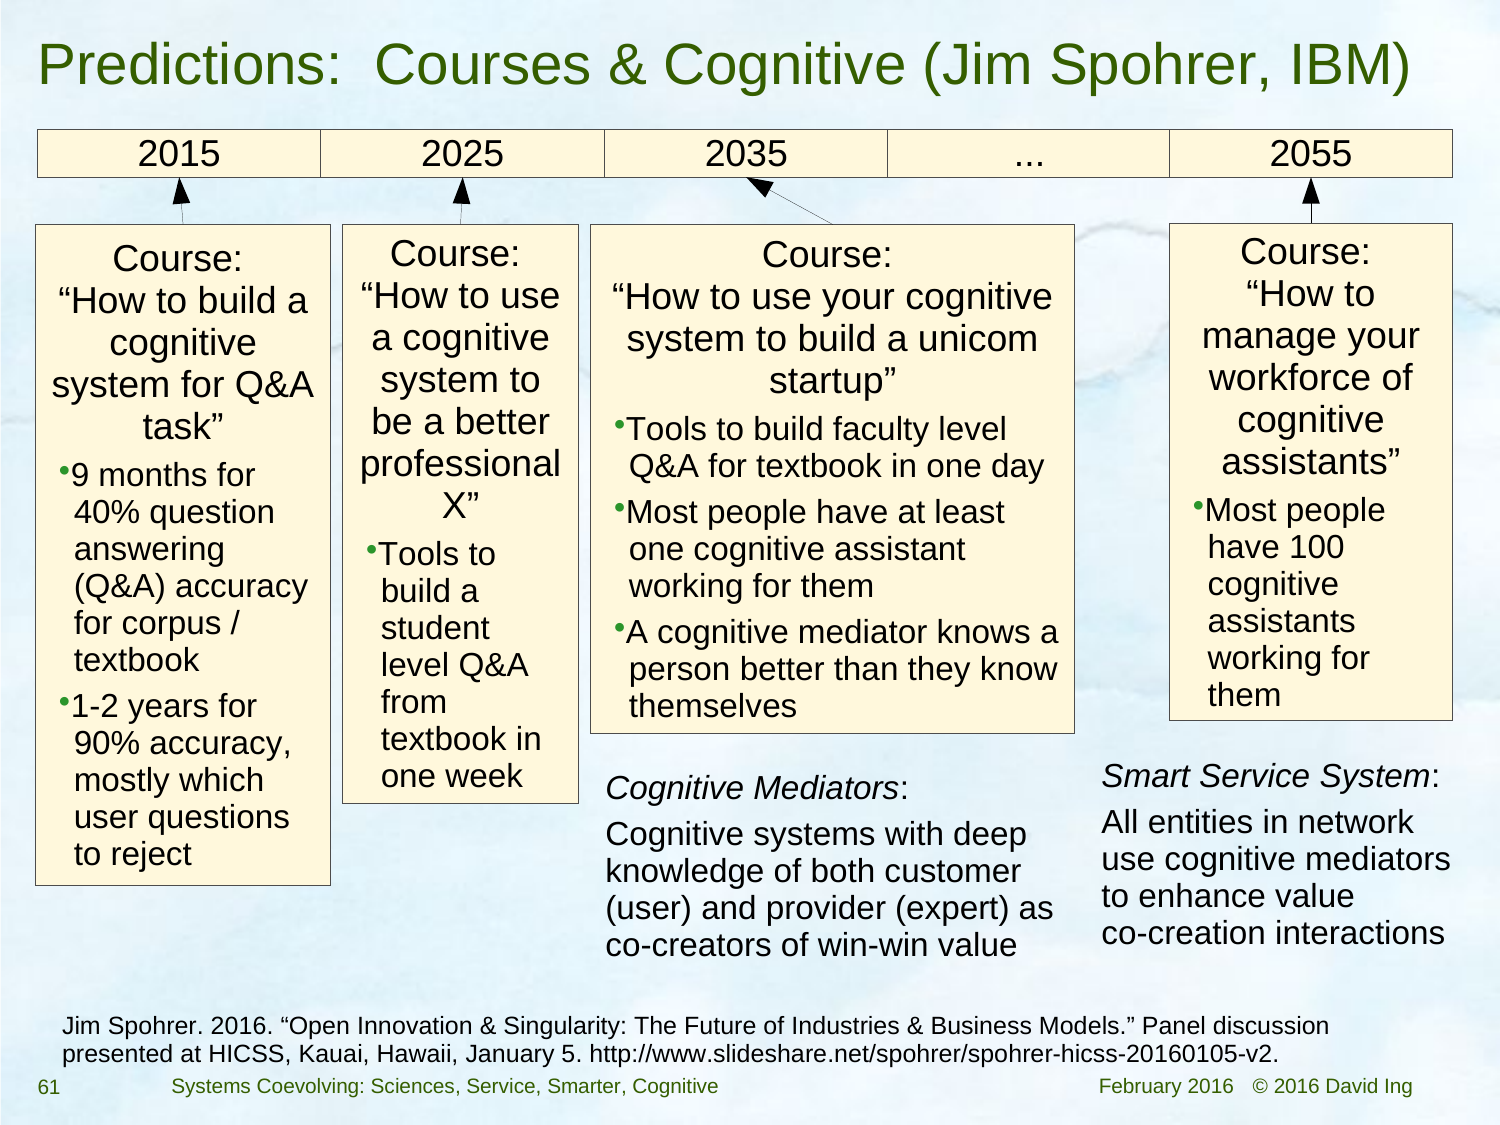

# Predictions: Courses & Cognitive (Jim Spohrer, IBM)
2015
2025
2035
...
2055
Course:
“How to manage your workforce of cognitive assistants”
Most people have 100 cognitive assistants working for them
Course:
“How to build a cognitive system for Q&A task”
9 months for 40% question answering (Q&A) accuracy for corpus / textbook
1-2 years for 90% accuracy, mostly which user questions to reject
Course:
“How to use a cognitive system to be a better professional X”
Tools to build a student level Q&A from textbook in one week
Course:
“How to use your cognitive system to build a unicom startup”
Tools to build faculty level Q&A for textbook in one day
Most people have at least one cognitive assistant working for them
A cognitive mediator knows a person better than they know themselves
Smart Service System:
All entities in network use cognitive mediators to enhance value
co-creation interactions
Cognitive Mediators:
Cognitive systems with deep knowledge of both customer (user) and provider (expert) as co-creators of win-win value
Jim Spohrer. 2016. “Open Innovation & Singularity: The Future of Industries & Business Models.” Panel discussion presented at HICSS, Kauai, Hawaii, January 5. http://www.slideshare.net/spohrer/spohrer-hicss-20160105-v2.
Systems Coevolving: Sciences, Service, Smarter, Cognitive
February 2016
61